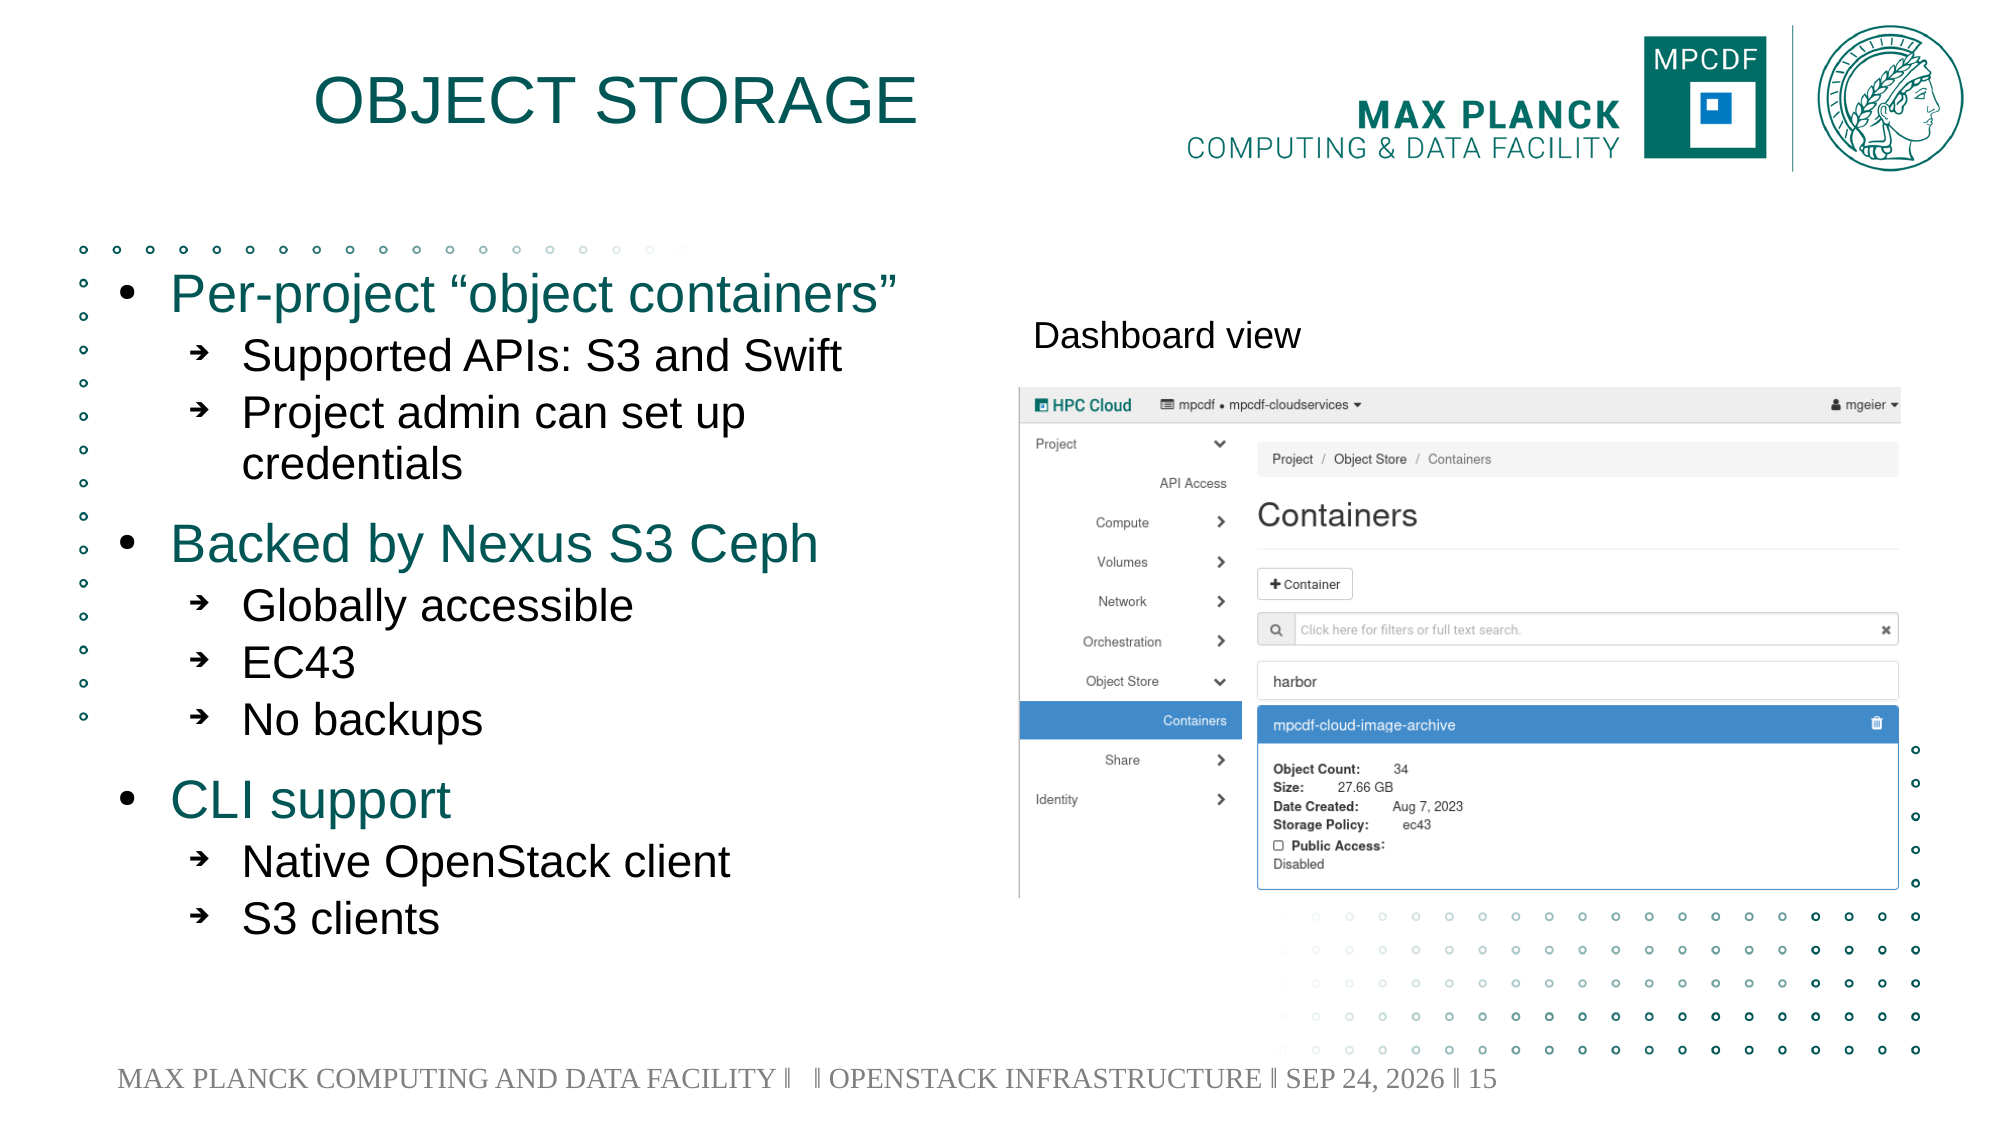

# Object storage
Per-project “object containers”
Supported APIs: S3 and Swift
Project admin can set up credentials
Backed by Nexus S3 Ceph
Globally accessible
EC43
No backups
CLI support
Native OpenStack client
S3 clients
Dashboard view
OpenStack Infrastructure